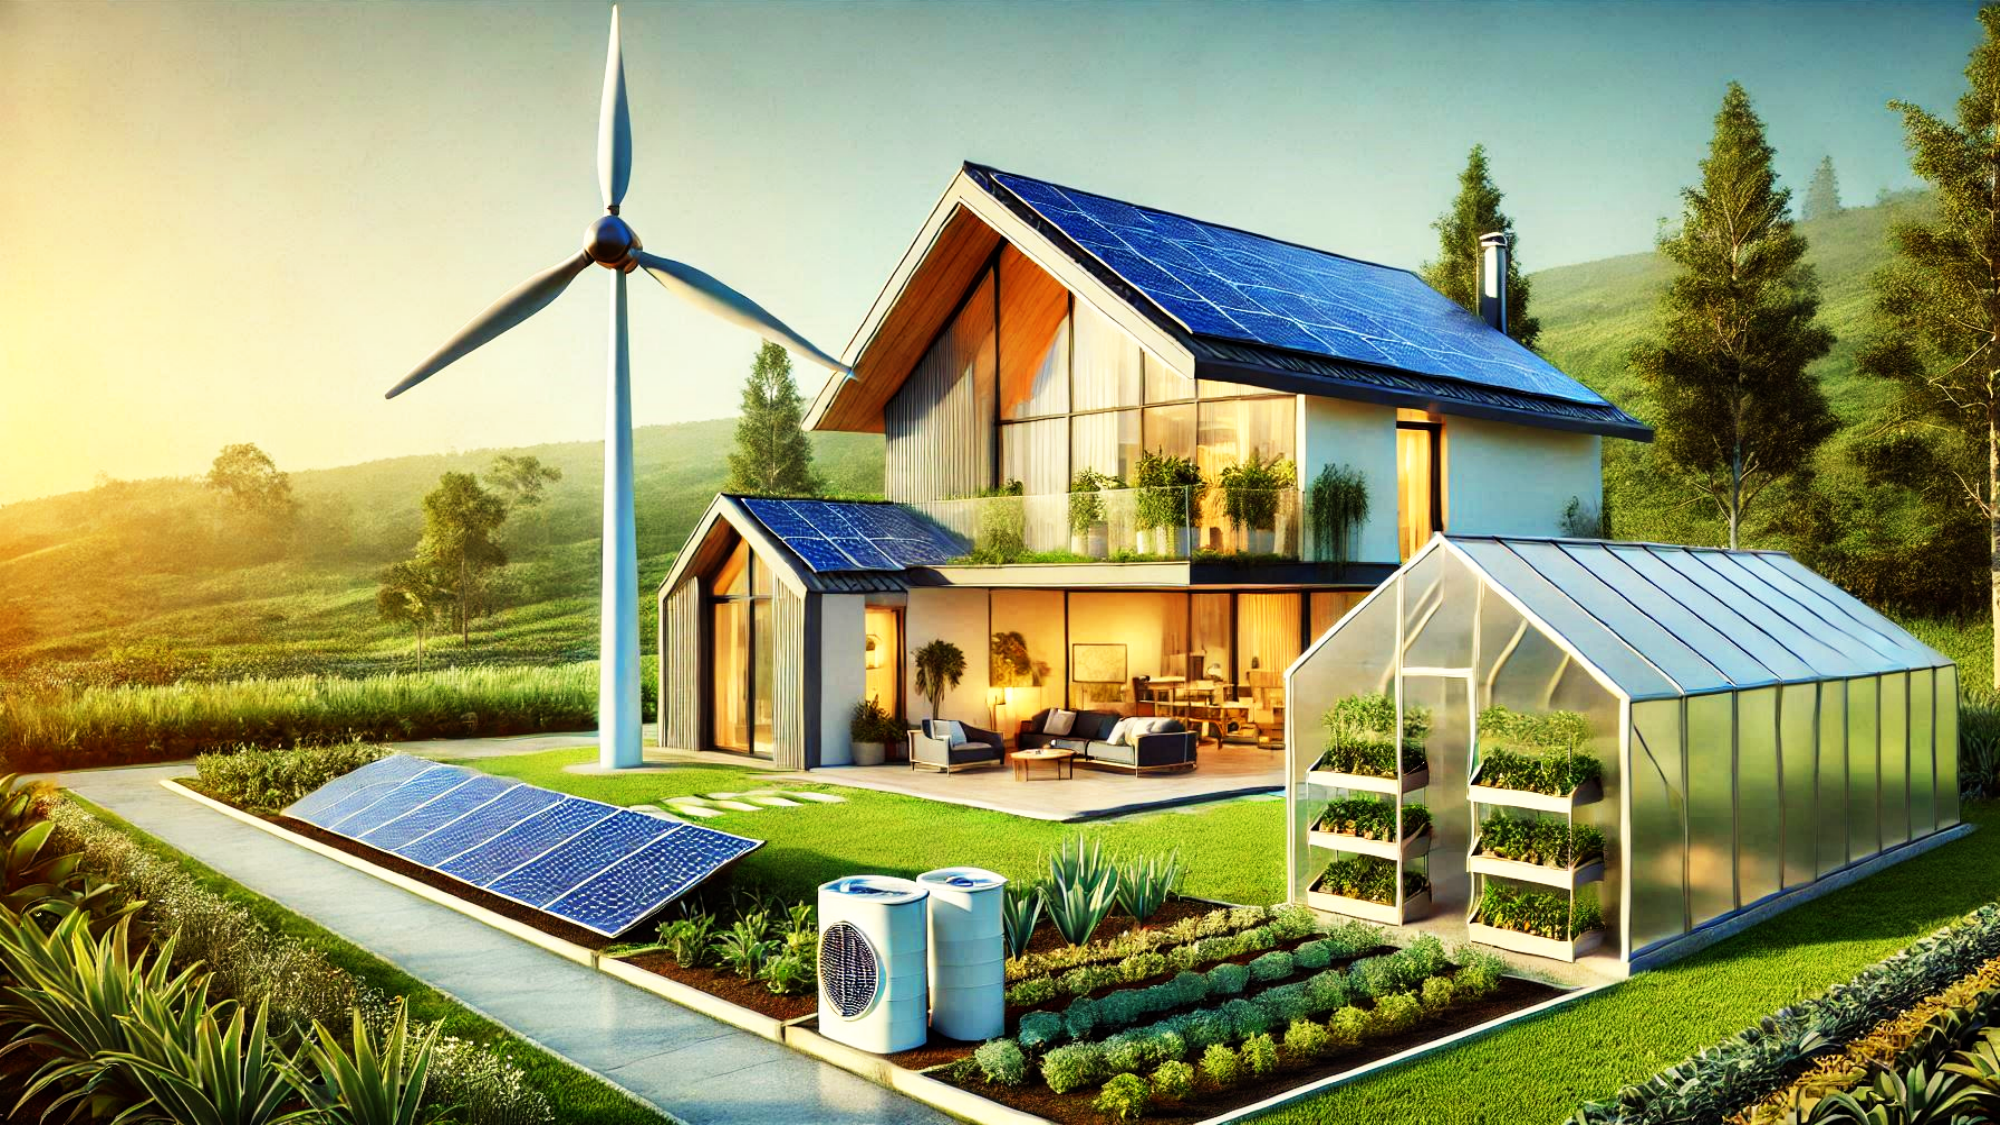

Project
"Exploring Technology: Creative Constructions for the Environment and the Universe"
A completely ecological friendly house
By Rafael Tsitsoulas